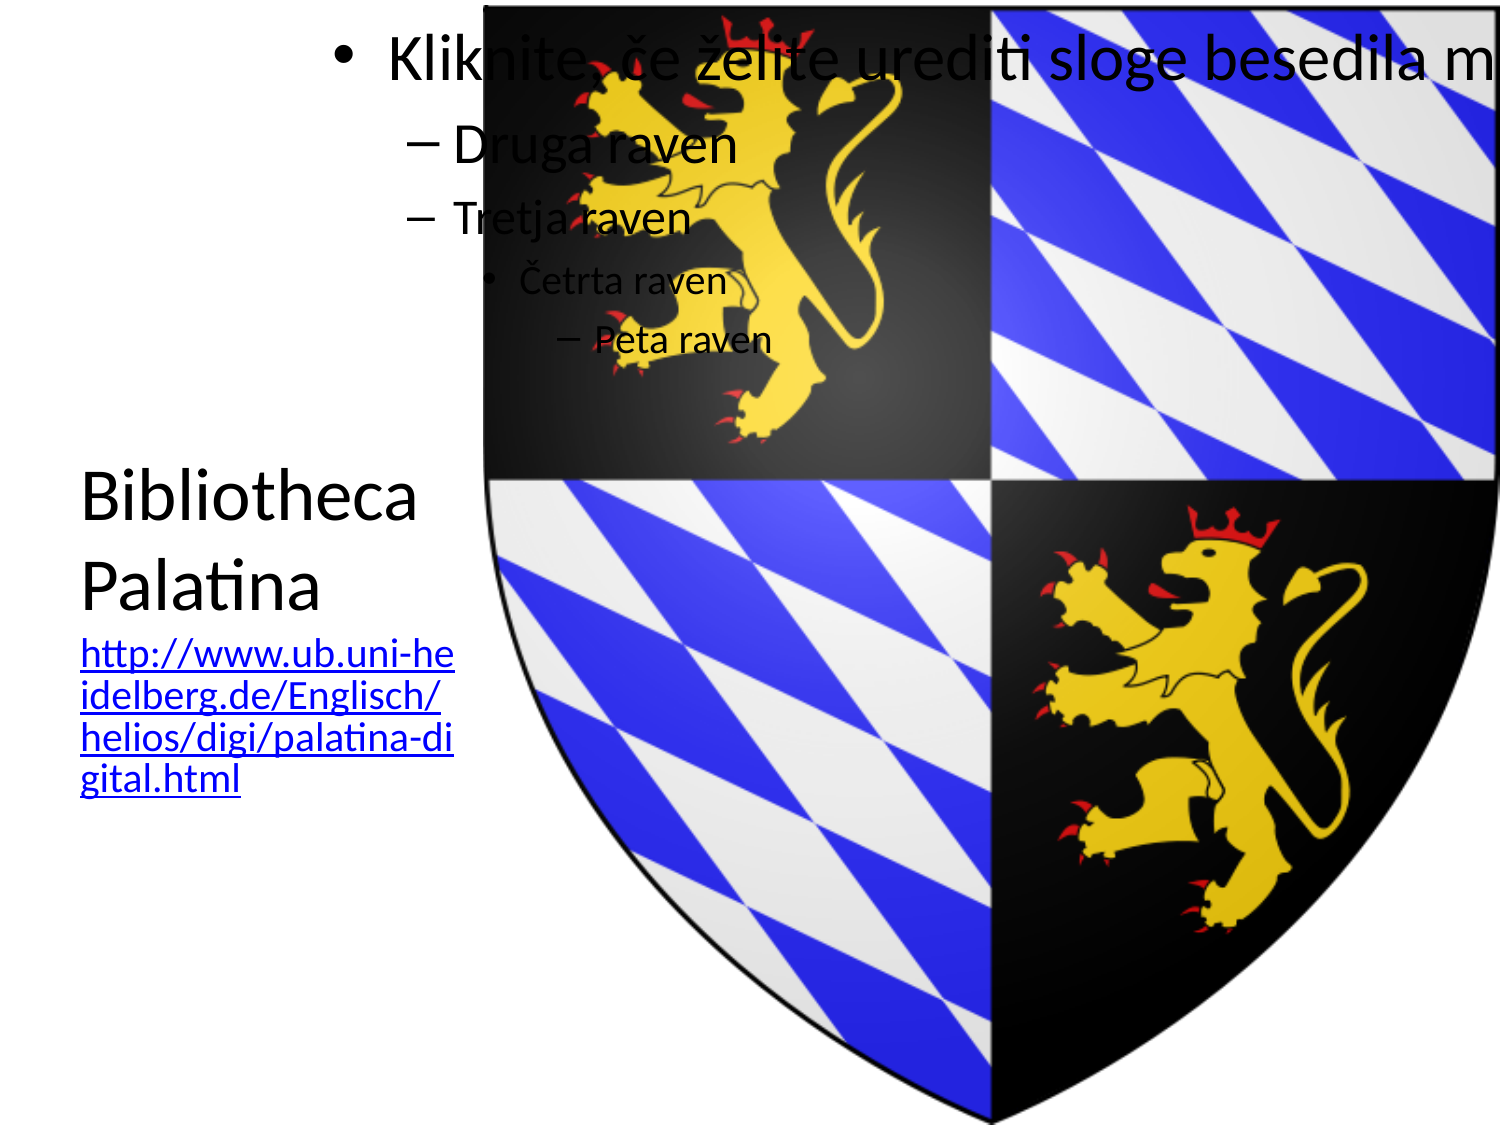

Kliknite, če želite urediti sloge besedila matrice
Druga raven
Tretja raven
Četrta raven
Peta raven
# Bibliotheca Palatina http://www.ub.uni-heidelberg.de/Englisch/helios/digi/palatina-digital.html